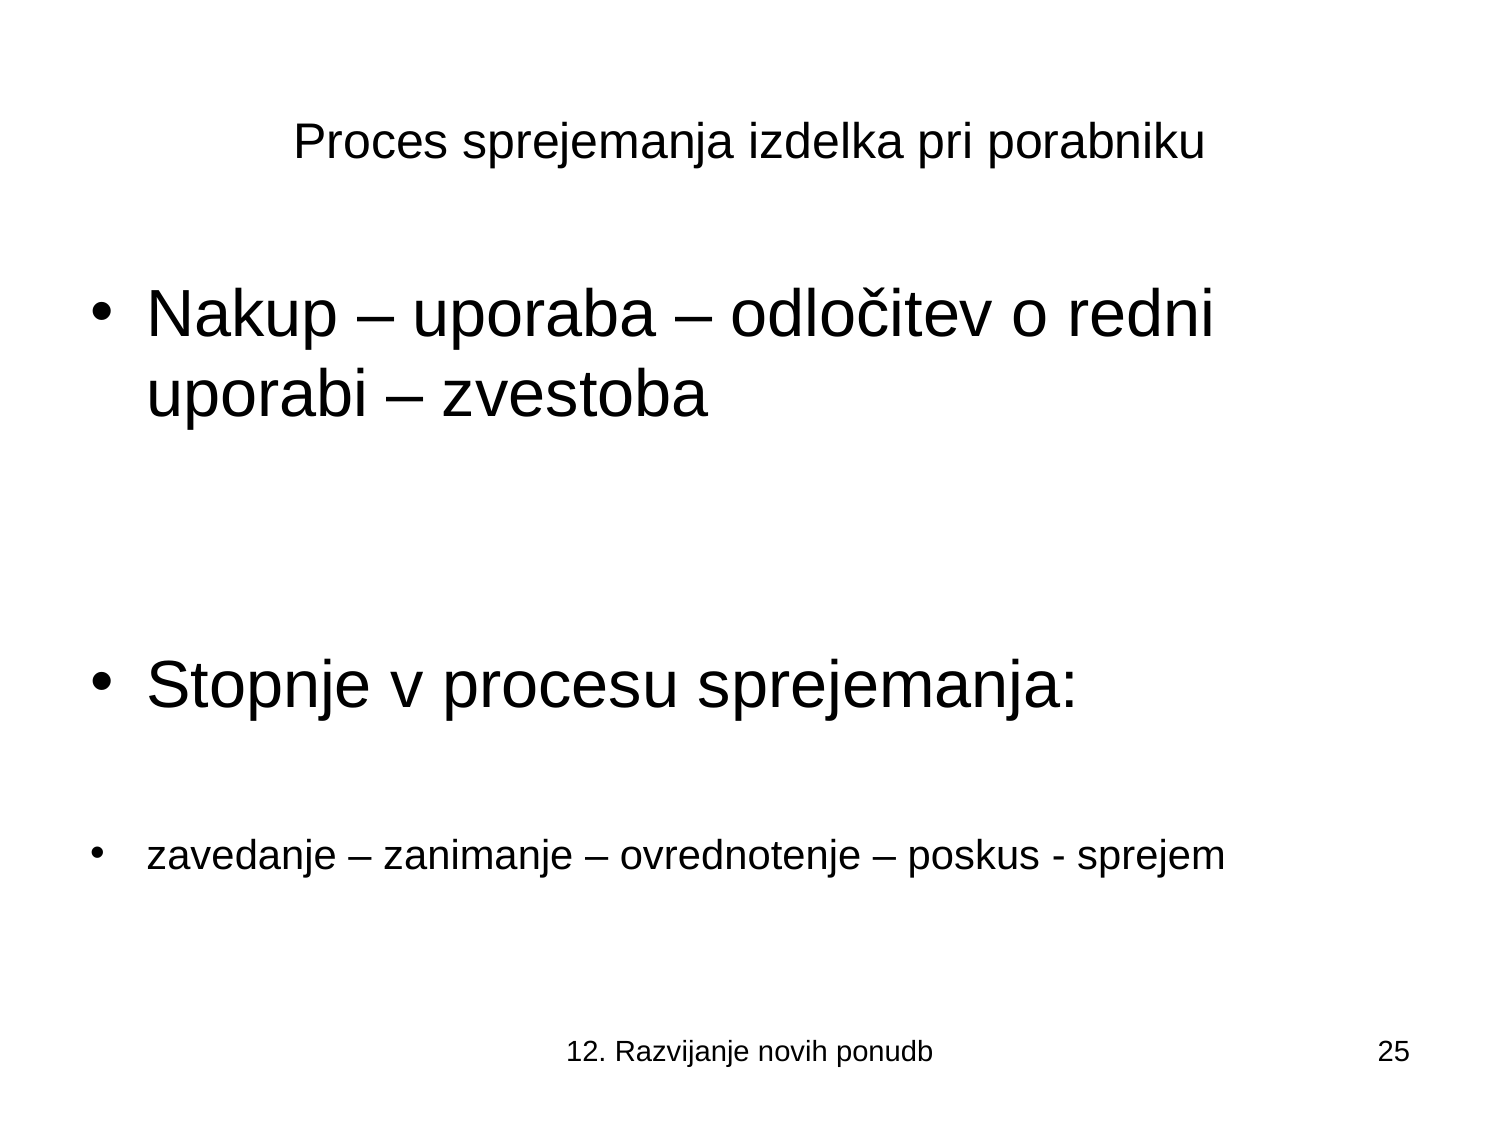

# Proces sprejemanja izdelka pri porabniku
Nakup – uporaba – odločitev o redni uporabi – zvestoba
Stopnje v procesu sprejemanja:
zavedanje – zanimanje – ovrednotenje – poskus - sprejem
12. Razvijanje novih ponudb